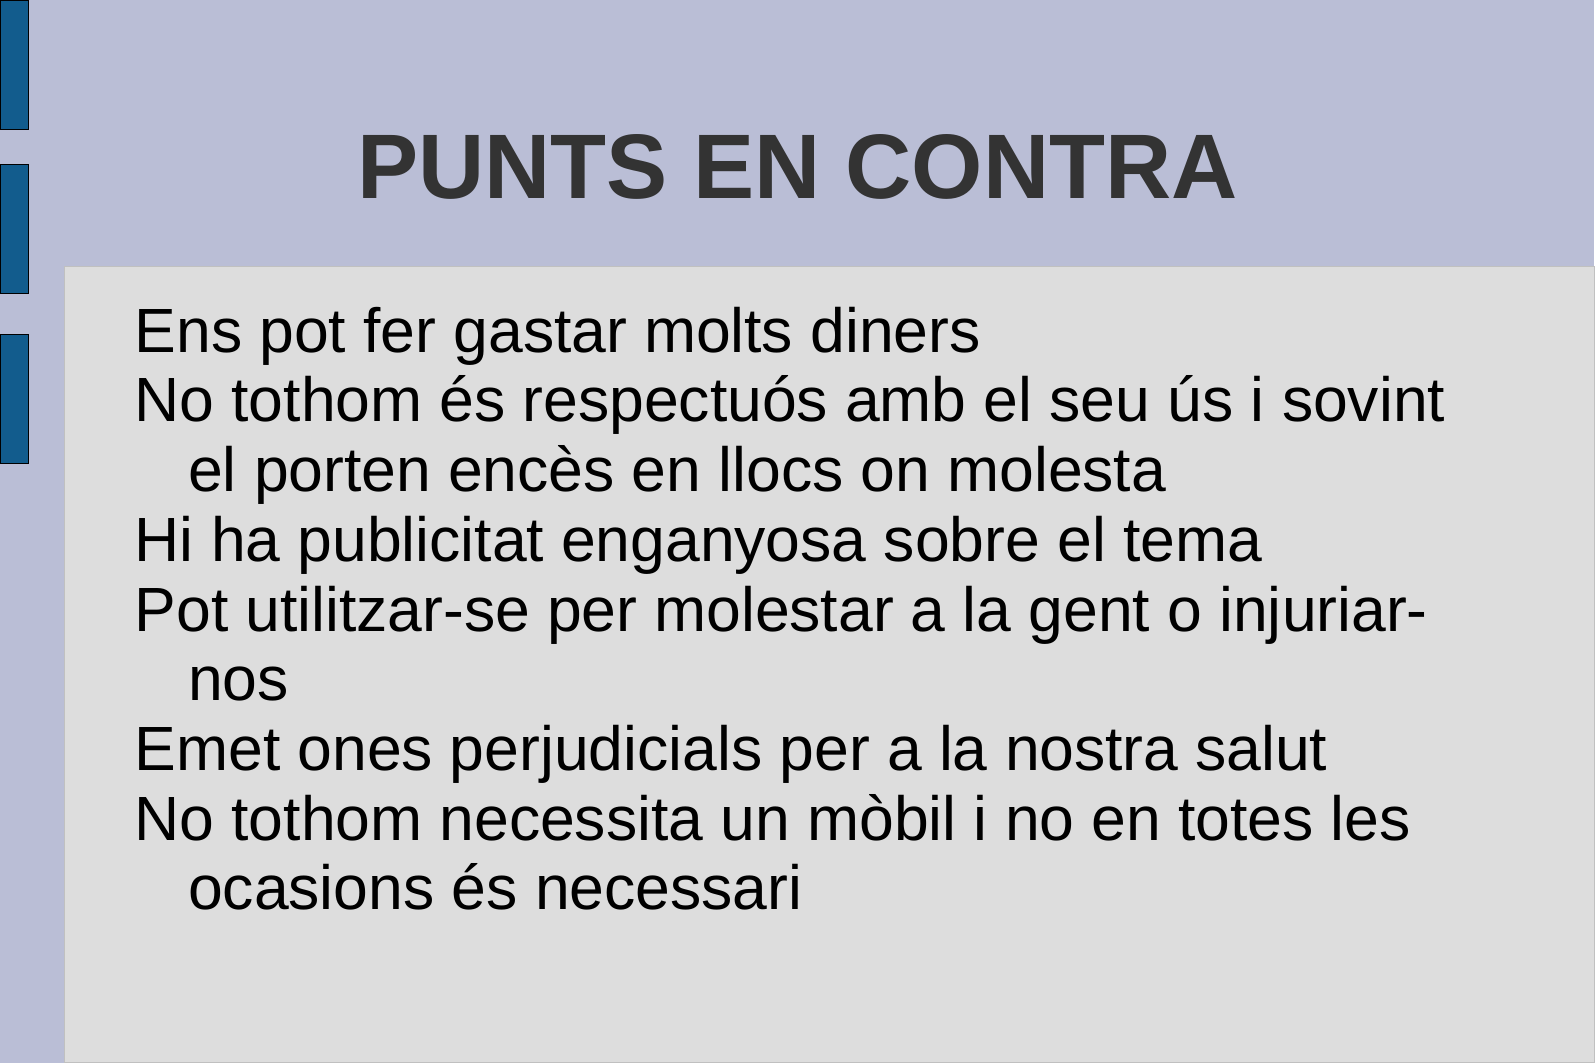

# PUNTS EN CONTRA
Ens pot fer gastar molts diners
No tothom és respectuós amb el seu ús i sovint el porten encès en llocs on molesta
Hi ha publicitat enganyosa sobre el tema
Pot utilitzar-se per molestar a la gent o injuriar-nos
Emet ones perjudicials per a la nostra salut
No tothom necessita un mòbil i no en totes les ocasions és necessari